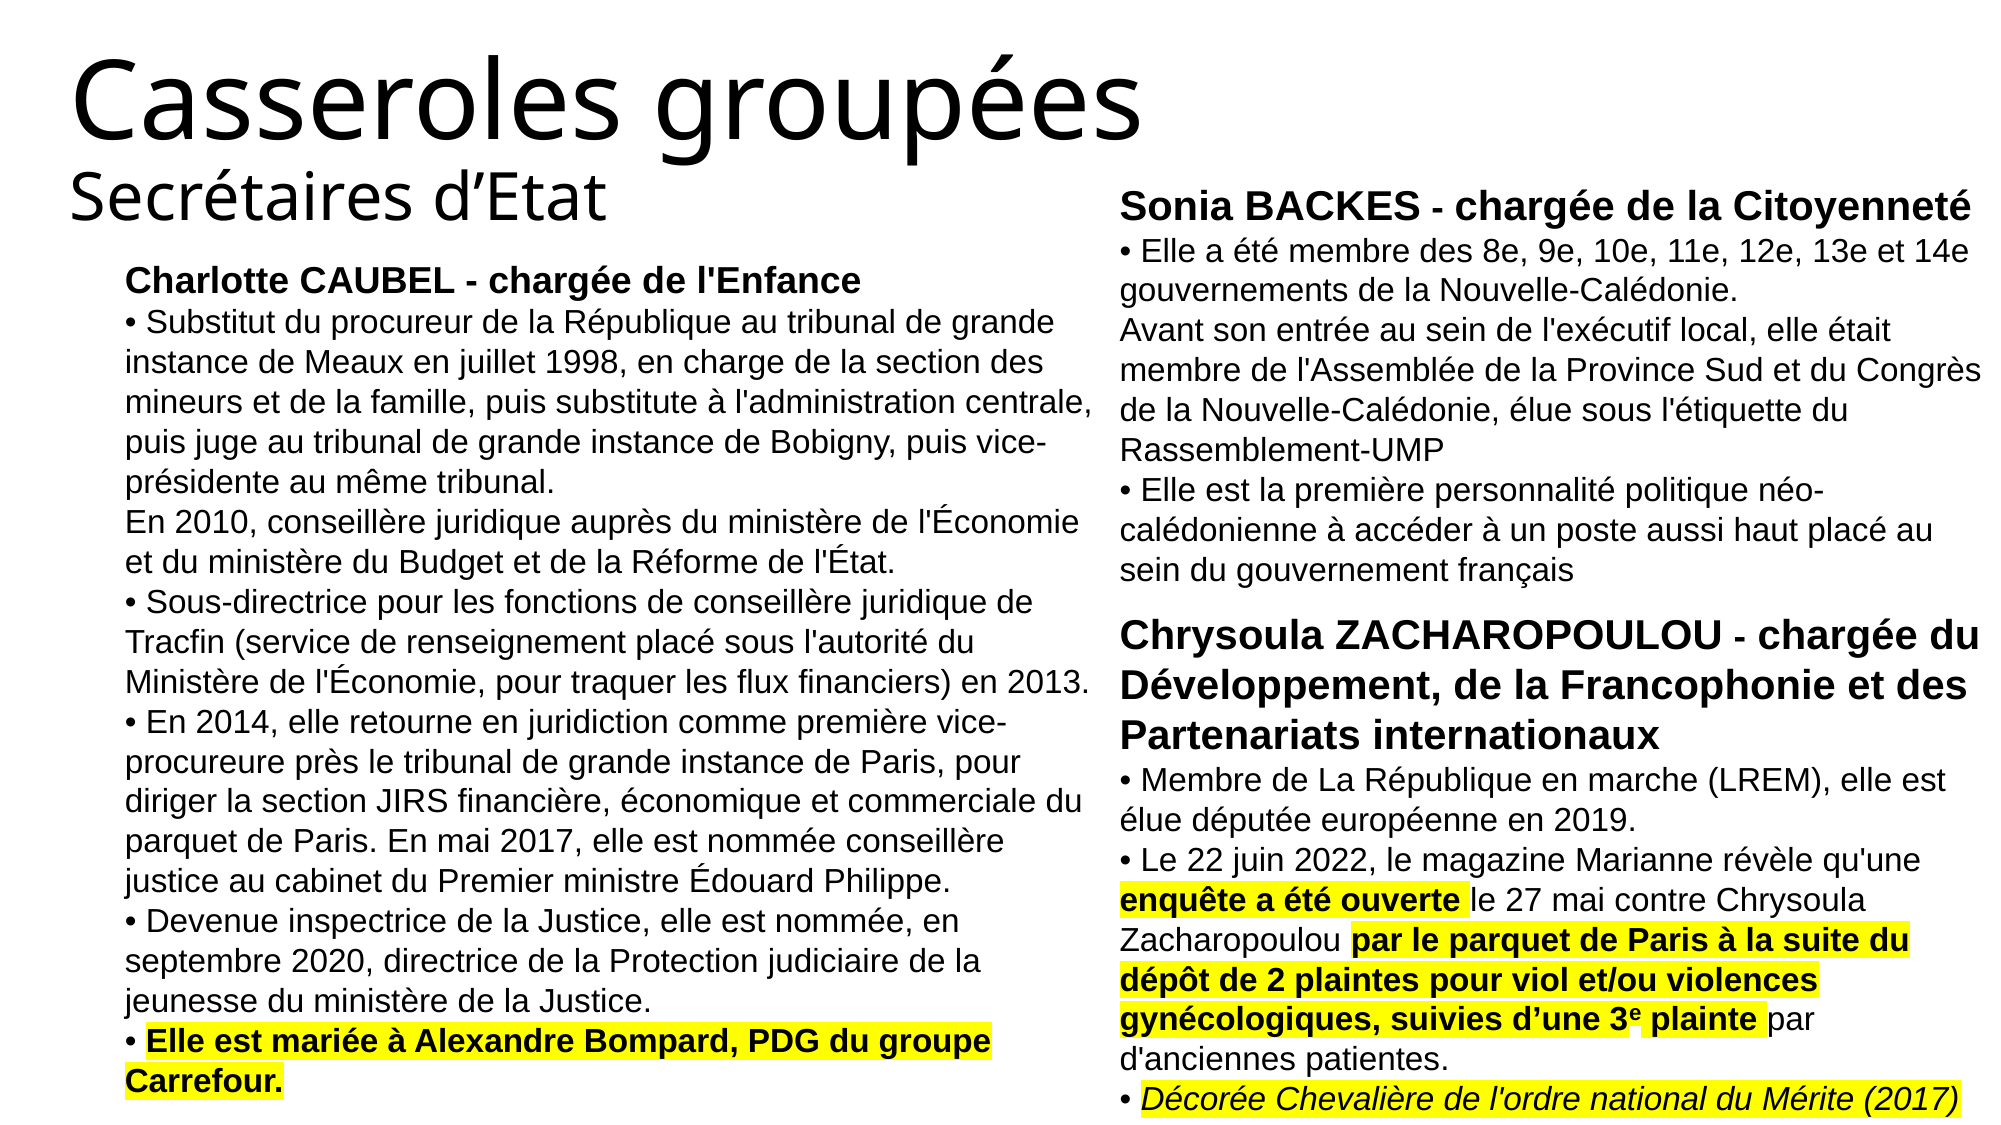

# Casseroles groupées Secrétaires d’Etat
Sonia BACKES - chargée de la Citoyenneté
• Elle a été membre des 8e, 9e, 10e, 11e, 12e, 13e et 14e gouvernements de la Nouvelle-Calédonie.
Avant son entrée au sein de l'exécutif local, elle était membre de l'Assemblée de la Province Sud et du Congrès de la Nouvelle-Calédonie, élue sous l'étiquette du Rassemblement-UMP
• Elle est la première personnalité politique néo-calédonienne à accéder à un poste aussi haut placé au sein du gouvernement français
Chrysoula ZACHAROPOULOU - chargée du Développement, de la Francophonie et des Partenariats internationaux
• Membre de La République en marche (LREM), elle est élue députée européenne en 2019.
• Le 22 juin 2022, le magazine Marianne révèle qu'une enquête a été ouverte le 27 mai contre Chrysoula Zacharopoulou par le parquet de Paris à la suite du dépôt de 2 plaintes pour viol et/ou violences gynécologiques, suivies d’une 3e plainte par d'anciennes patientes.
• Décorée Chevalière de l'ordre national du Mérite (2017)
Charlotte CAUBEL - chargée de l'Enfance
• Substitut du procureur de la République au tribunal de grande instance de Meaux en juillet 1998, en charge de la section des mineurs et de la famille, puis substitute à l'administration centrale, puis juge au tribunal de grande instance de Bobigny, puis vice-présidente au même tribunal.
En 2010, conseillère juridique auprès du ministère de l'Économie et du ministère du Budget et de la Réforme de l'État.
• Sous-directrice pour les fonctions de conseillère juridique de Tracfin (service de renseignement placé sous l'autorité du Ministère de l'Économie, pour traquer les flux financiers) en 2013.
• En 2014, elle retourne en juridiction comme première vice-procureure près le tribunal de grande instance de Paris, pour diriger la section JIRS financière, économique et commerciale du parquet de Paris. En mai 2017, elle est nommée conseillère justice au cabinet du Premier ministre Édouard Philippe.
• Devenue inspectrice de la Justice, elle est nommée, en septembre 2020, directrice de la Protection judiciaire de la jeunesse du ministère de la Justice.
• Elle est mariée à Alexandre Bompard, PDG du groupe Carrefour.